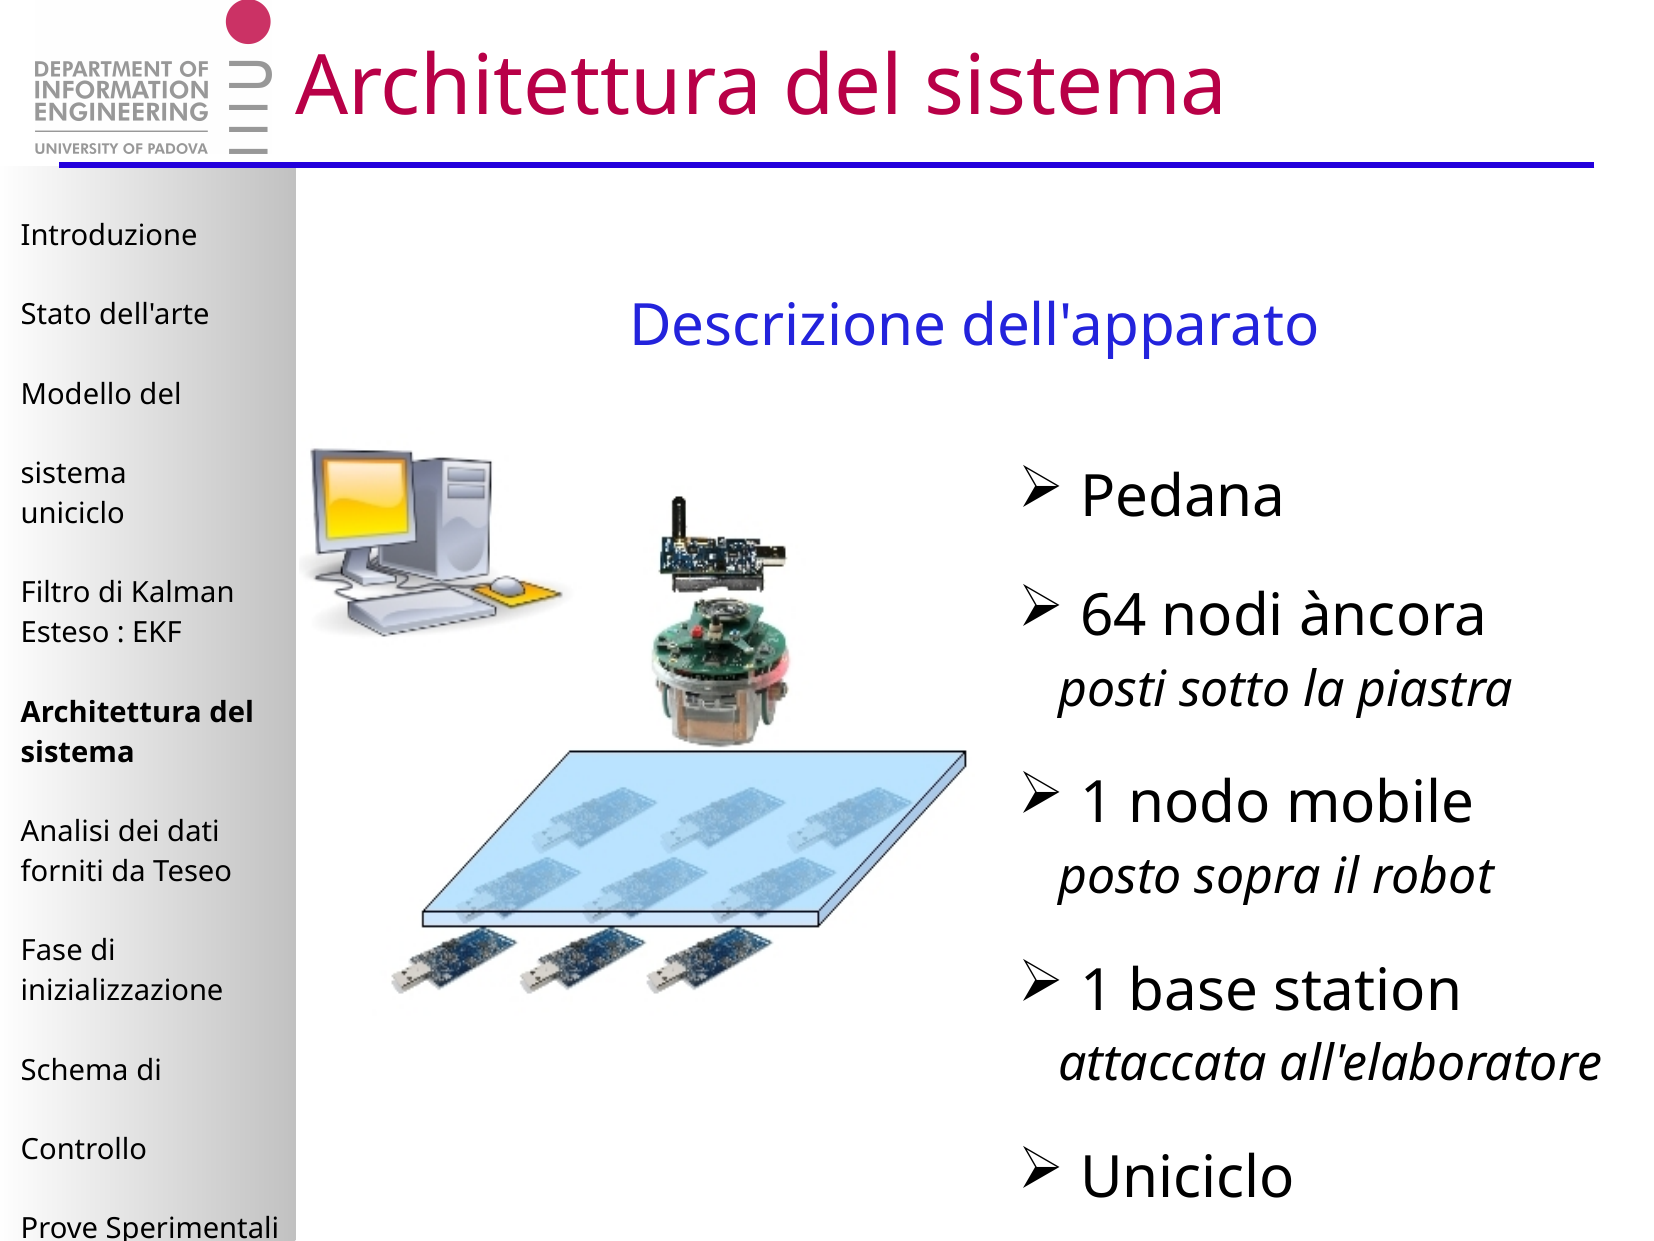

# Architettura del sistema
Introduzione
Stato dell'arte
Modello del sistema
uniciclo
Filtro di Kalman
Esteso : EKF
Architettura del
sistema
Analisi dei dati
forniti da Teseo
Fase di
inizializzazione
Schema di Controllo
Prove Sperimentali
Conclusioni
Sviluppi futuri
Descrizione dell'apparato
 Pedana
 64 nodi àncora
posti sotto la piastra
 1 nodo mobile
posto sopra il robot
 1 base station
attaccata all'elaboratore
 Uniciclo
 Calcolatori